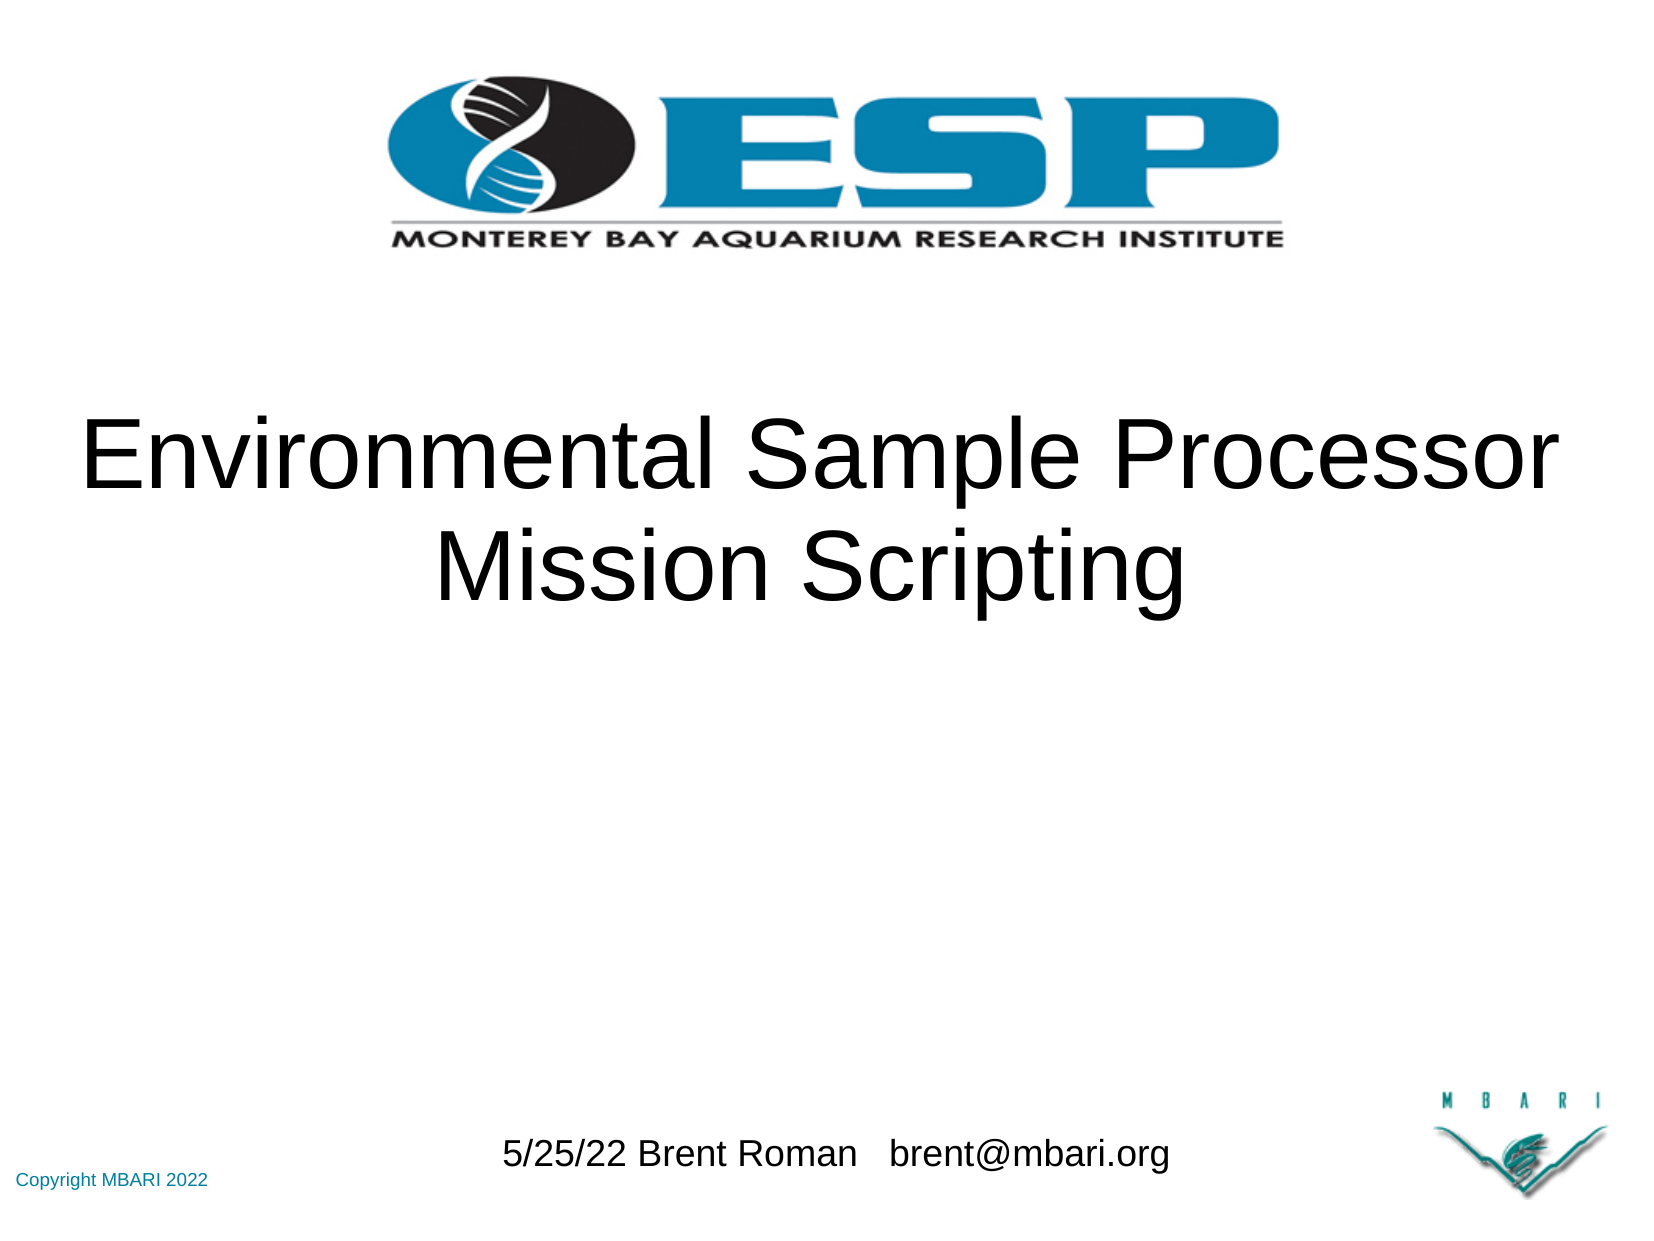

Environmental Sample Processor
Mission Scripting
5/25/22 Brent Roman brent@mbari.org